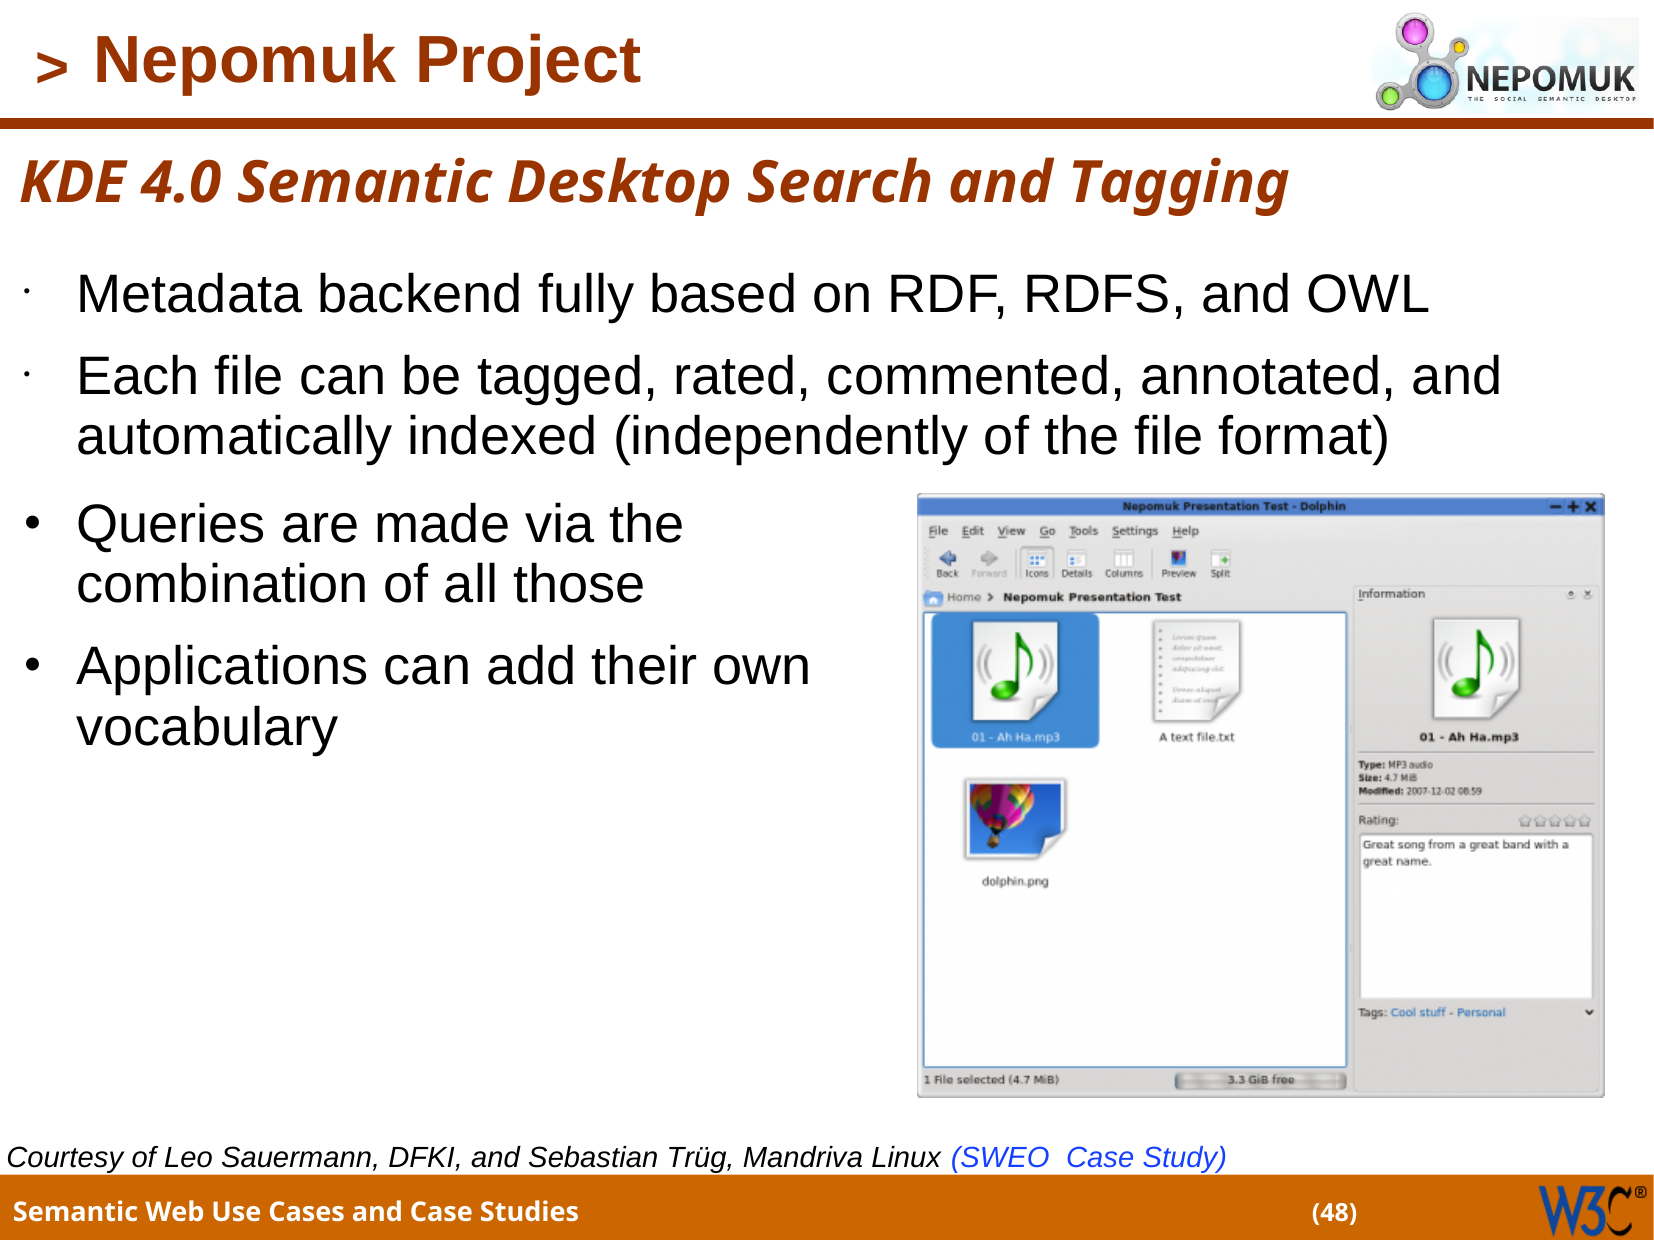

# Nepomuk Project
KDE 4.0 Semantic Desktop Search and Tagging
Metadata backend fully based on RDF, RDFS, and OWL
Each file can be tagged, rated, commented, annotated, and automatically indexed (independently of the file format)
Queries are made via the combination of all those
Applications can add their own vocabulary
Courtesy of Leo Sauermann, DFKI, and Sebastian Trüg, Mandriva Linux (SWEO Case Study)